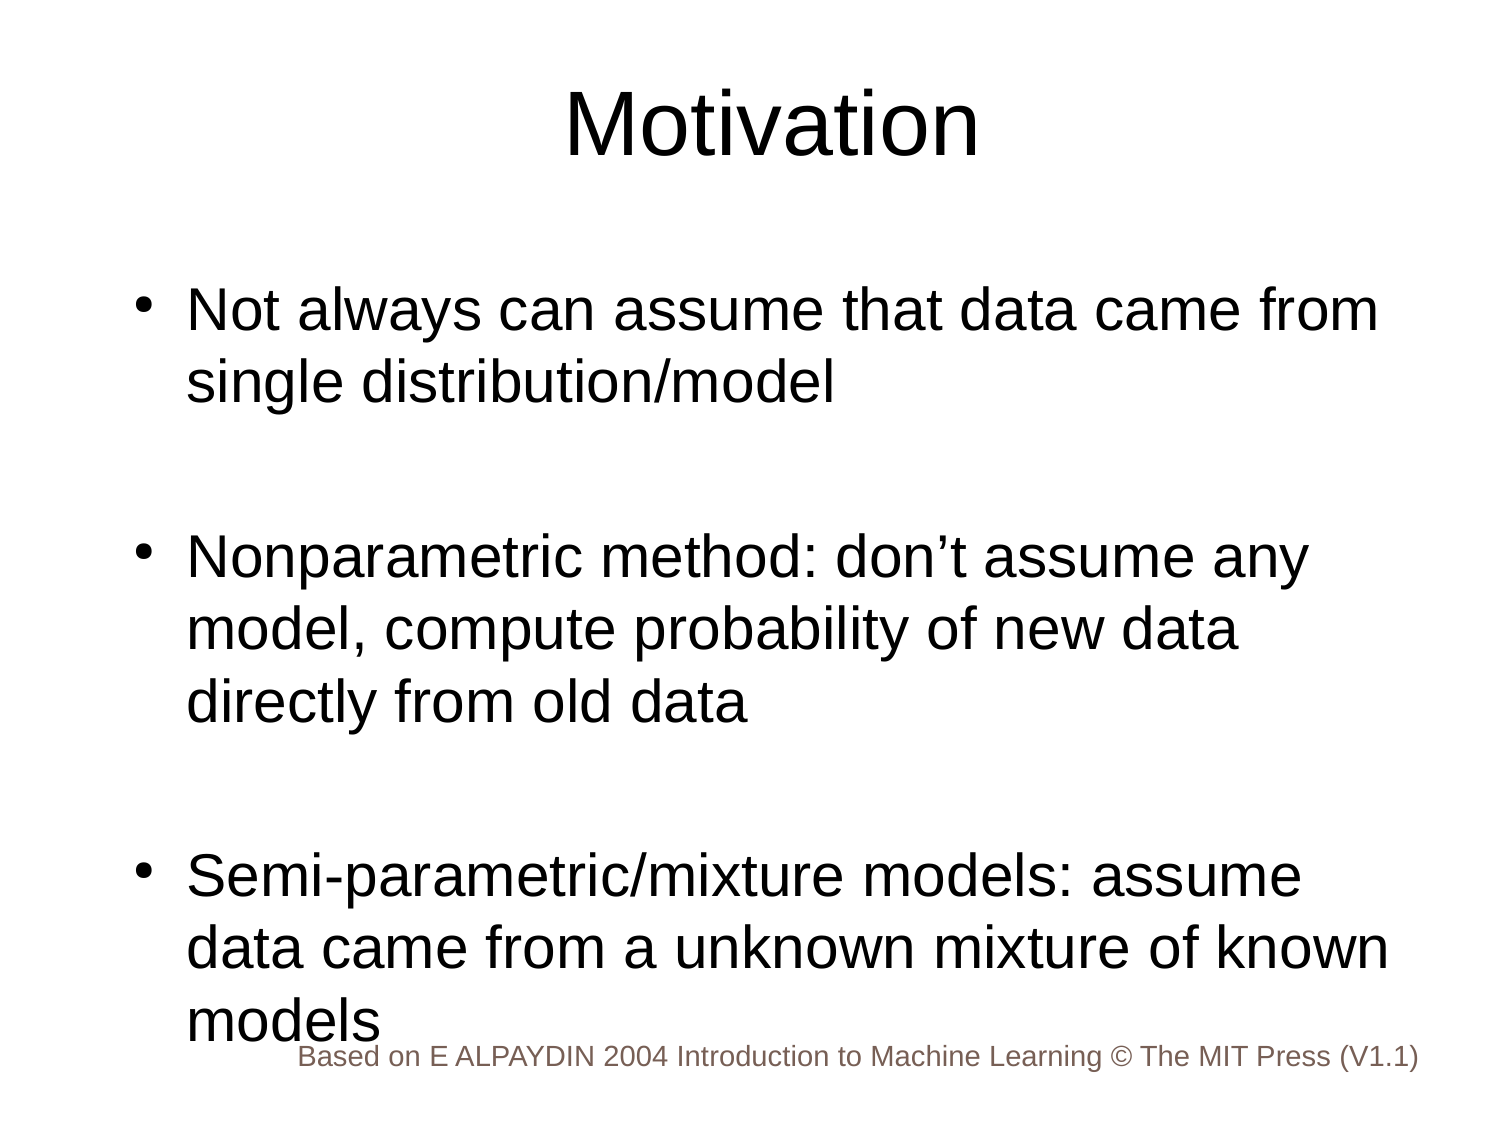

# Motivation
Not always can assume that data came from single distribution/model
Nonparametric method: don’t assume any model, compute probability of new data directly from old data
Semi-parametric/mixture models: assume data came from a unknown mixture of known models
Based on E ALPAYDIN 2004 Introduction to Machine Learning © The MIT Press (V1.1)